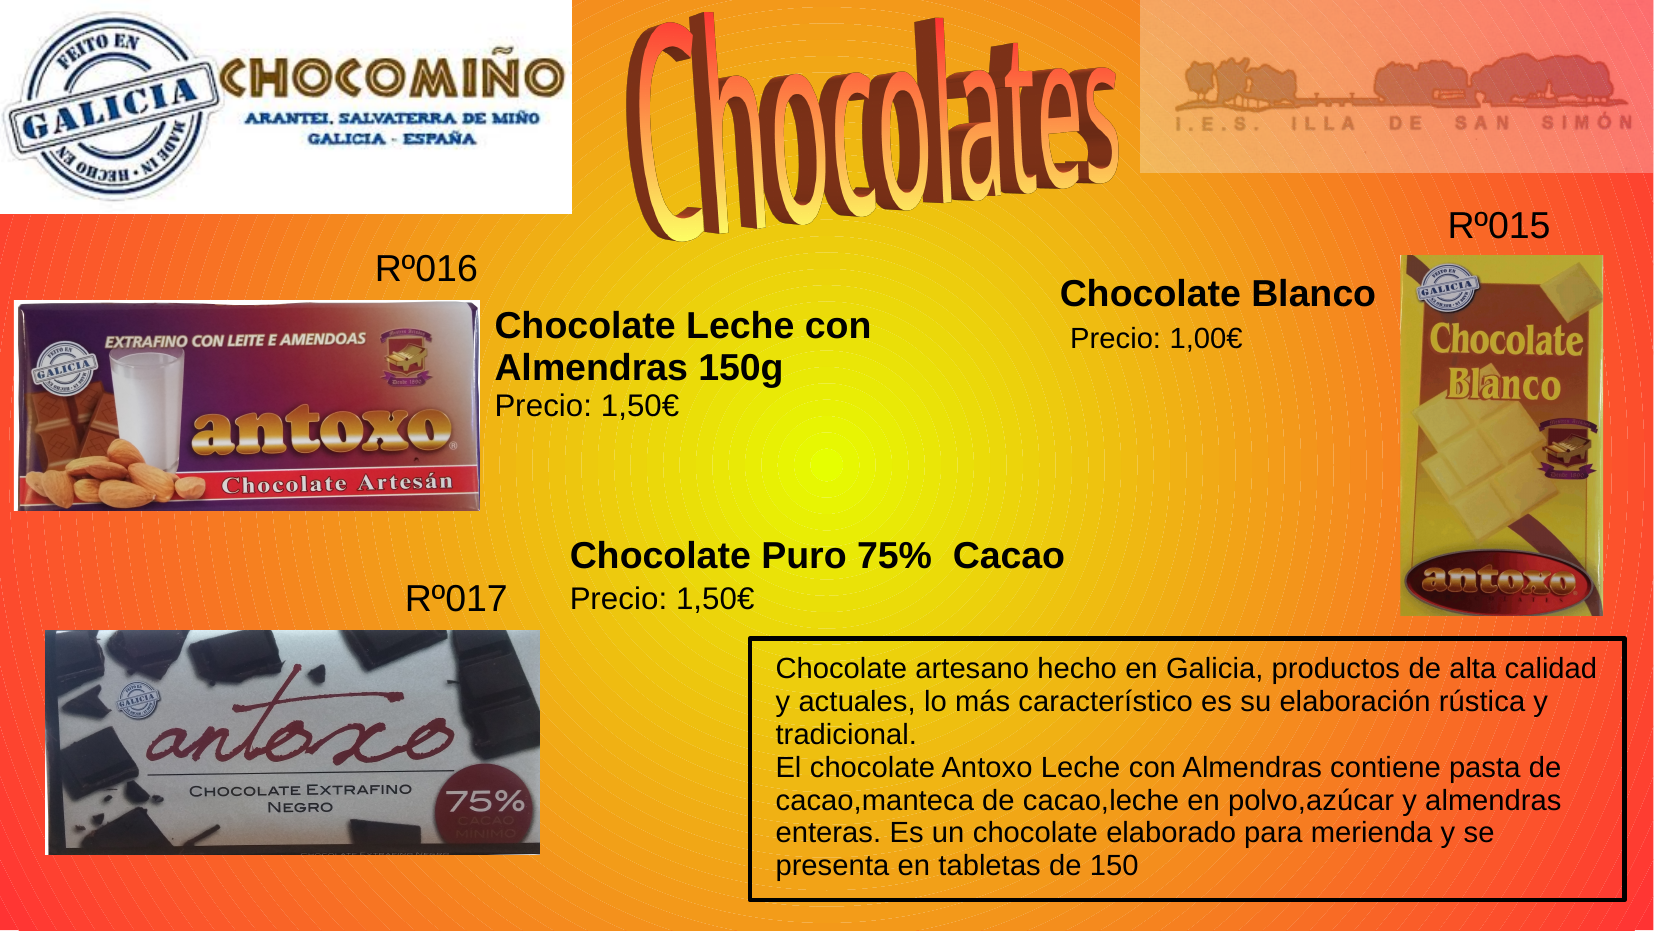

Chocolates
Rº015
Rº016
Chocolate Blanco Precio: 1,00€
Chocolate Leche con Almendras 150g
Precio: 1,50€
Chocolate Puro 75% Cacao
Precio: 1,50€
Rº017
Chocolate artesano hecho en Galicia, productos de alta calidad y actuales, lo más característico es su elaboración rústica y tradicional.
El chocolate Antoxo Leche con Almendras contiene pasta de cacao,manteca de cacao,leche en polvo,azúcar y almendras enteras. Es un chocolate elaborado para merienda y se presenta en tabletas de 150